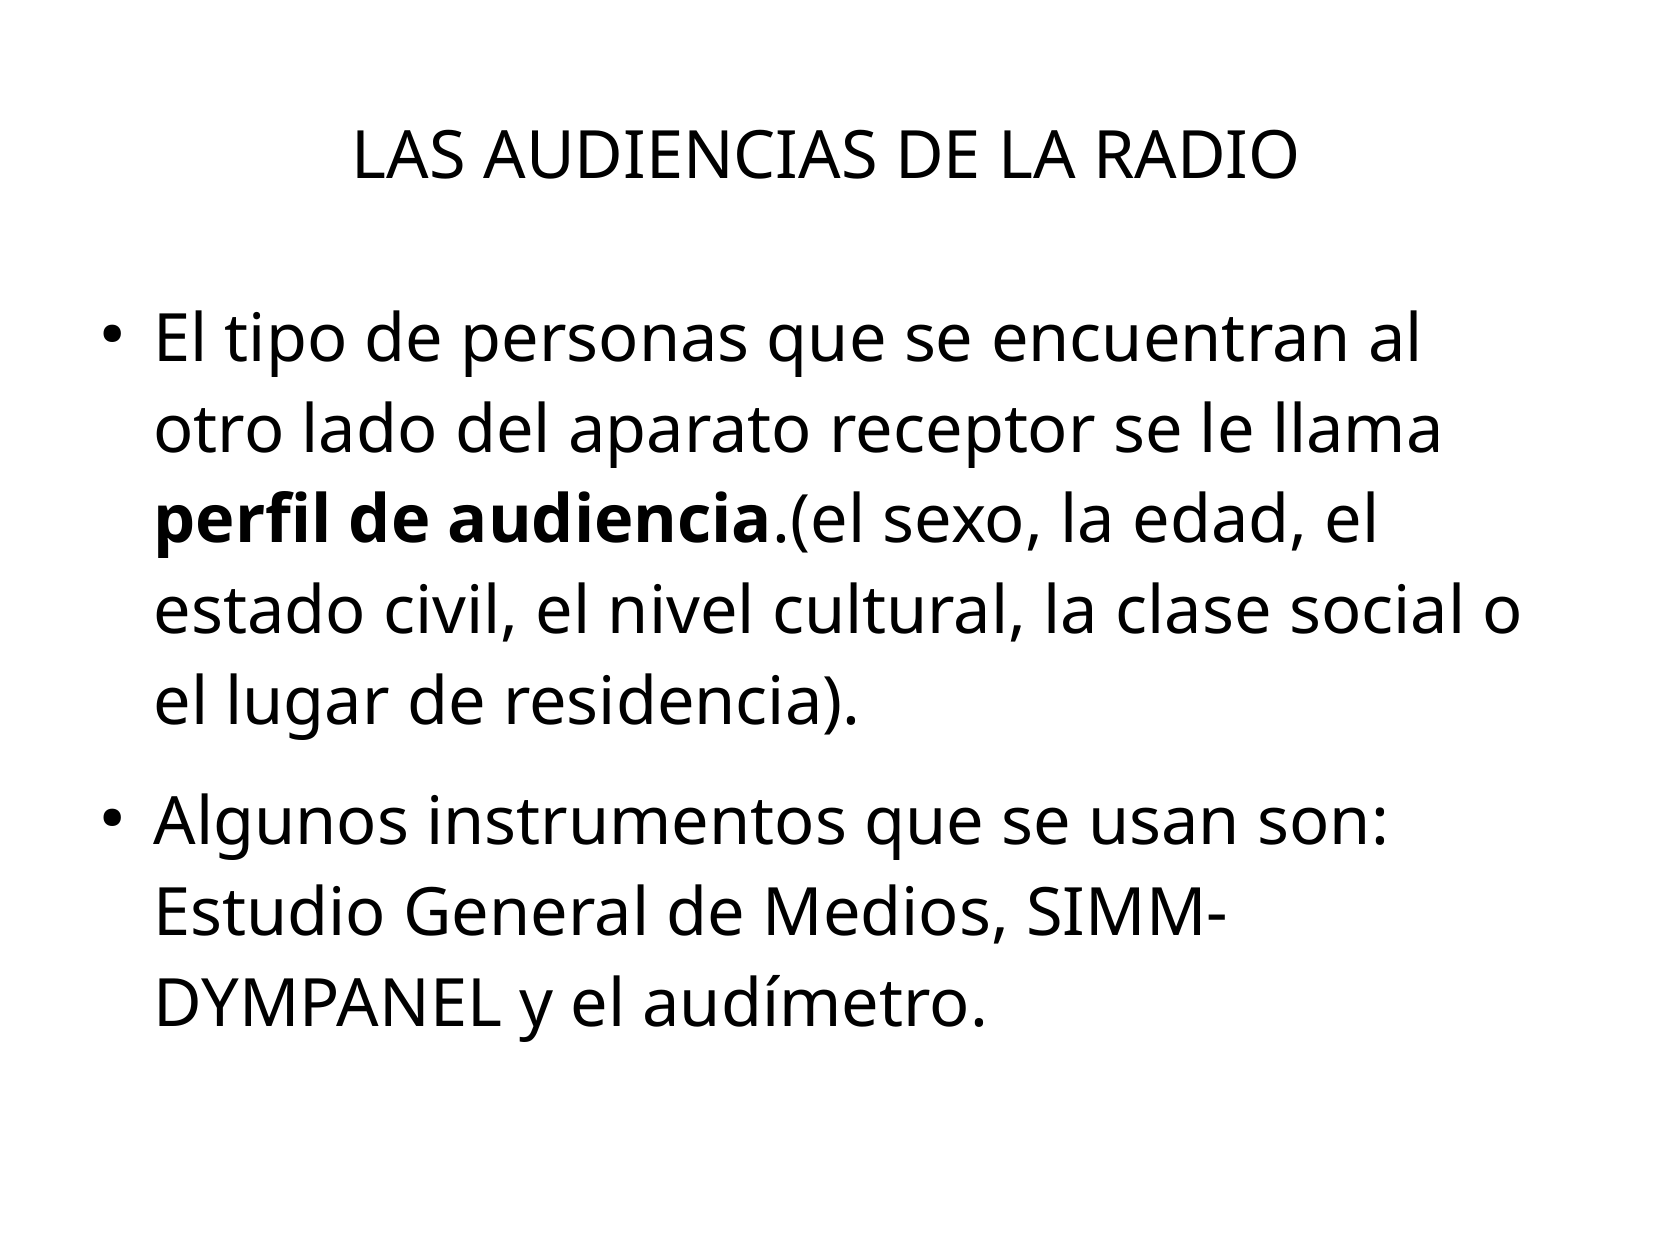

# LAS AUDIENCIAS DE LA RADIO
El tipo de personas que se encuentran al otro lado del aparato receptor se le llama perfil de audiencia.(el sexo, la edad, el estado civil, el nivel cultural, la clase social o el lugar de residencia).
Algunos instrumentos que se usan son: Estudio General de Medios, SIMM-DYMPANEL y el audímetro.